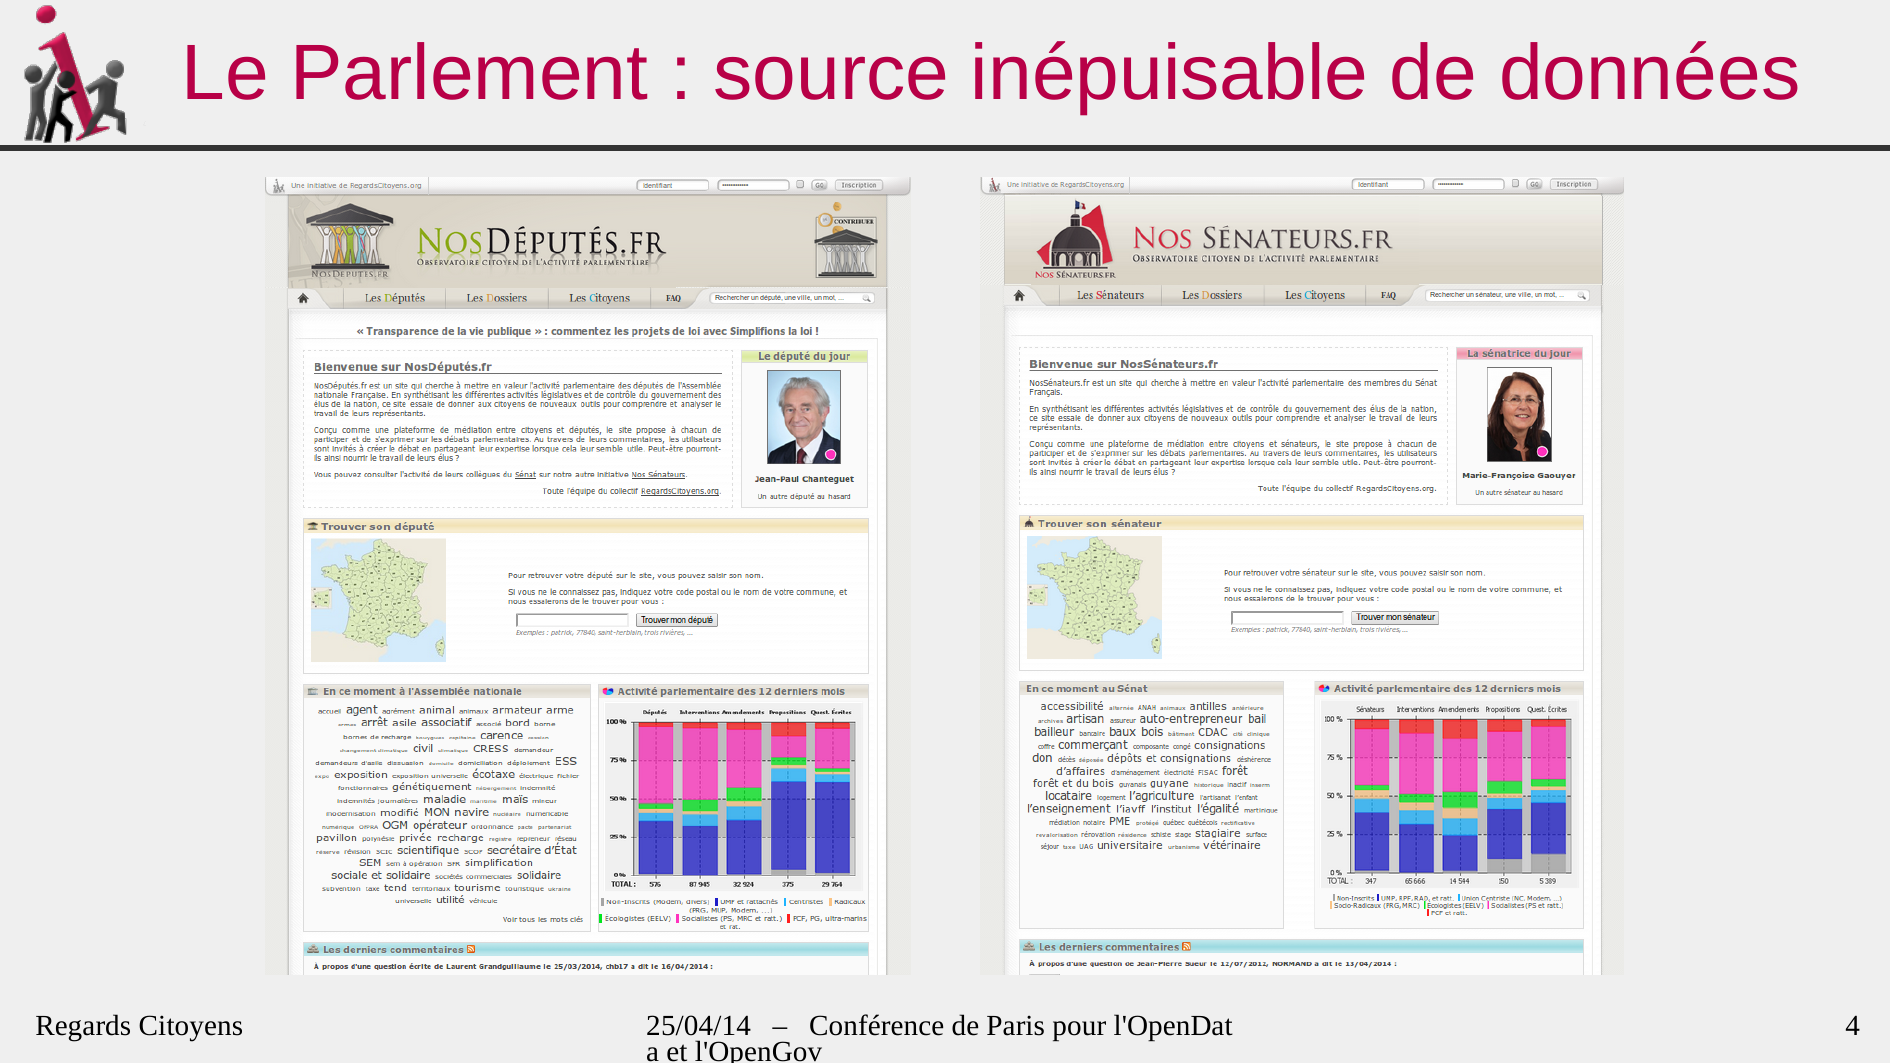

# Le Parlement : source inépuisable de données
Regards Citoyens
25/04/14 – Conférence de Paris pour l'OpenData et l'OpenGov
4